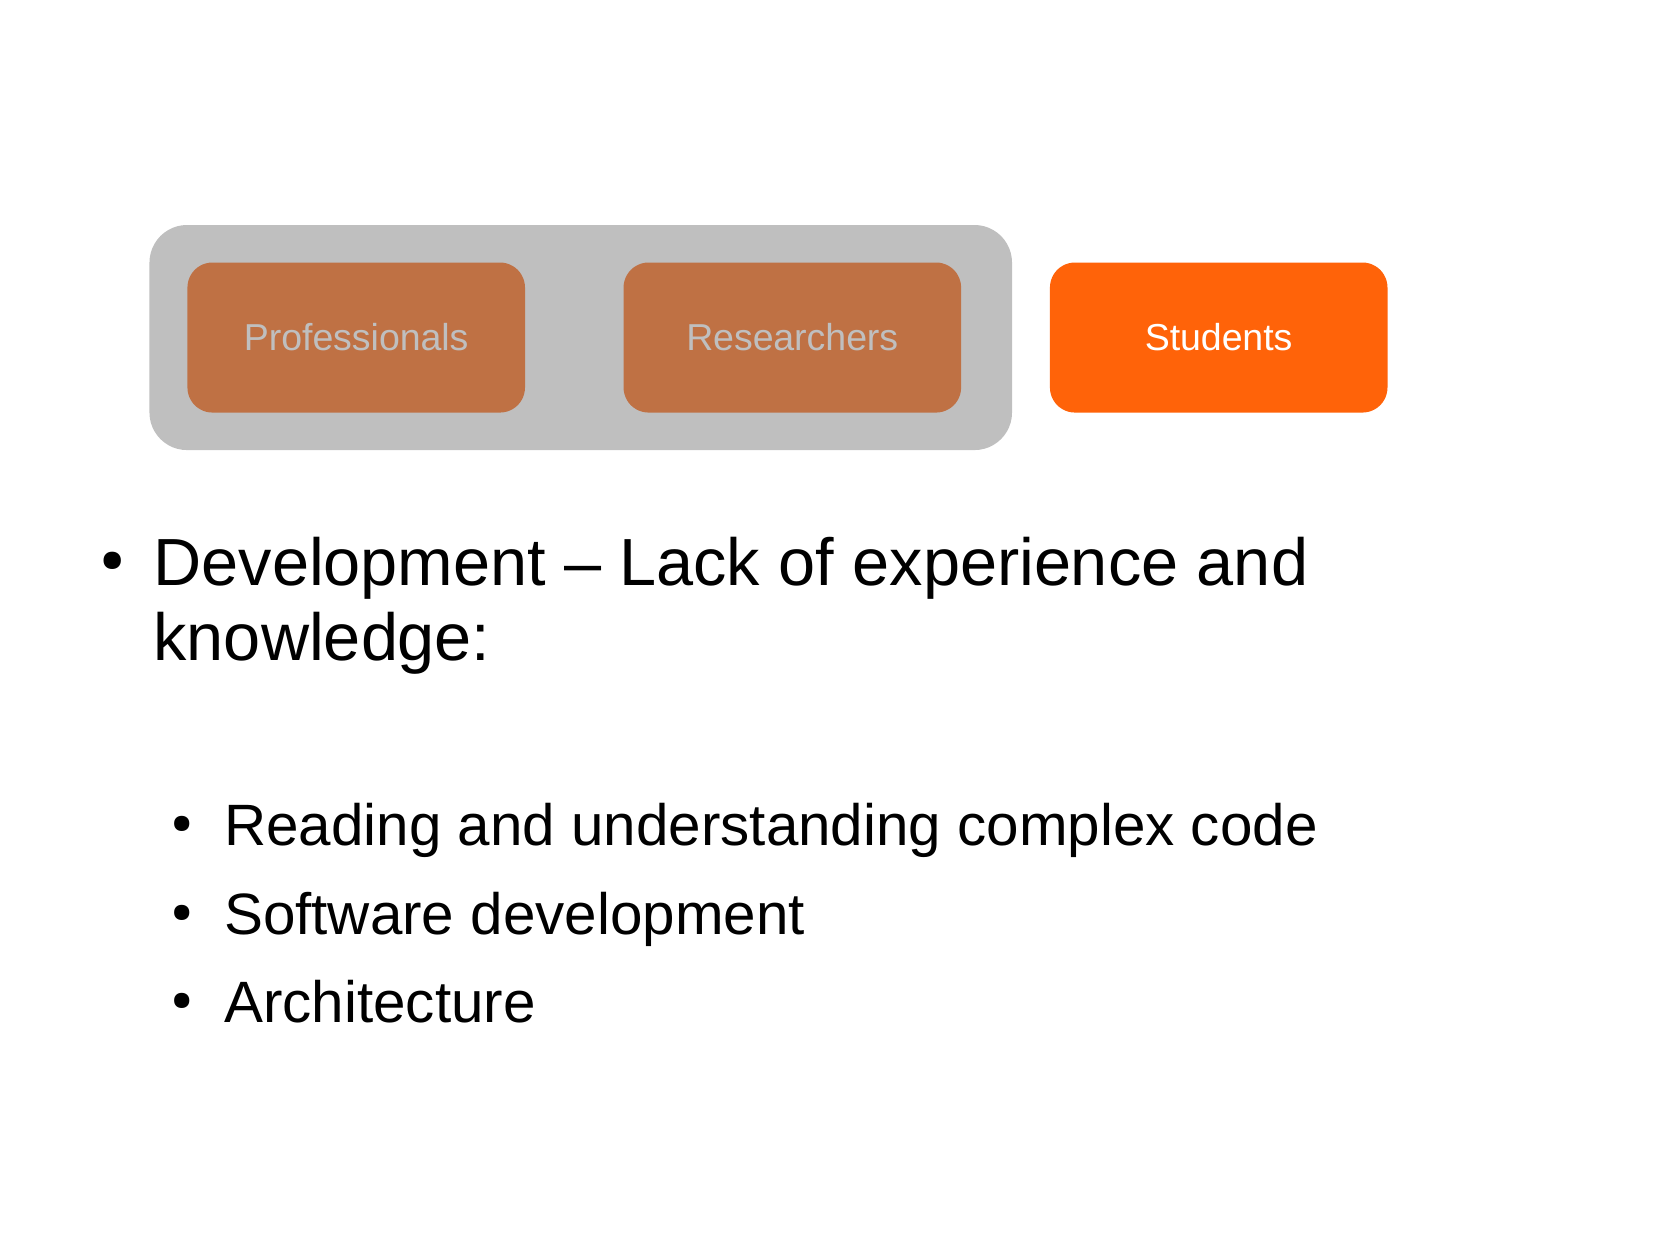

Professionals
Researchers
Students
# Development – Lack of experience and knowledge:
Reading and understanding complex code
Software development
Architecture